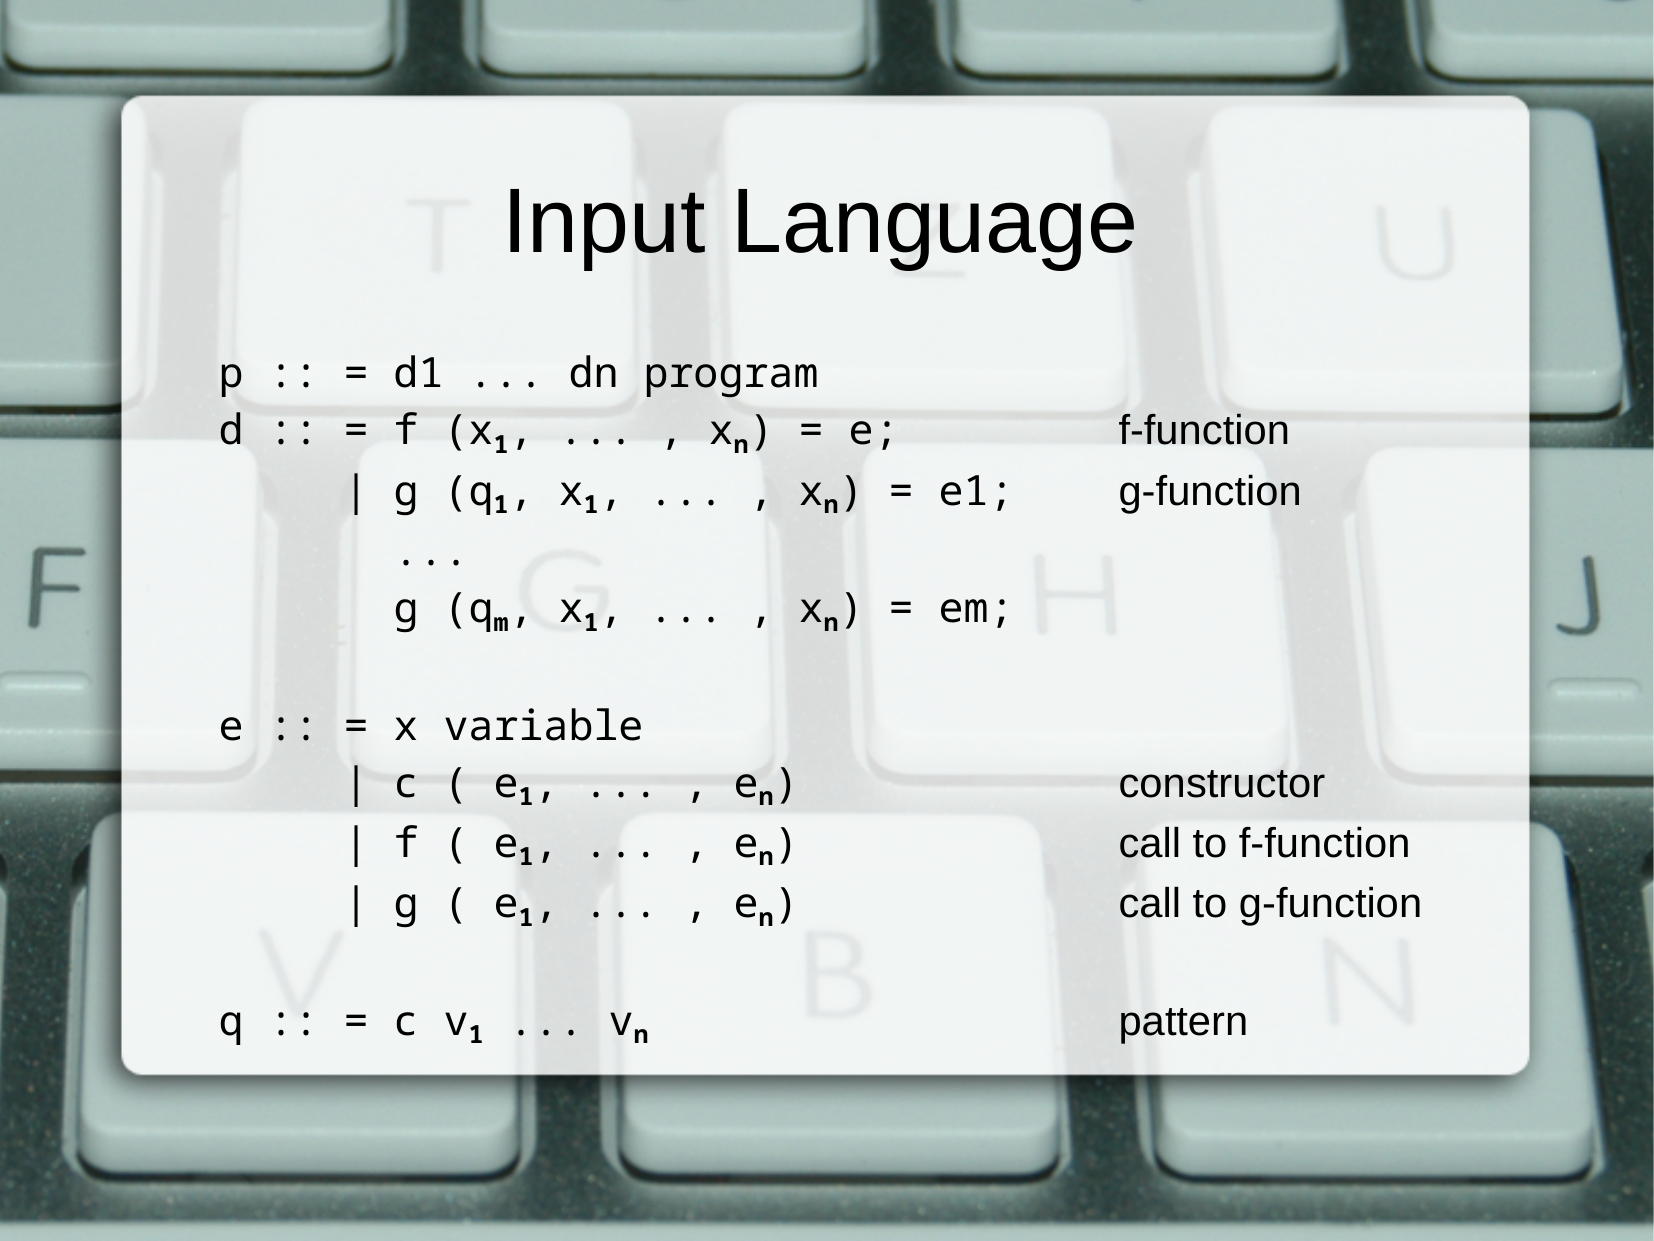

# Input Language
p :: = d1 ... dn program
d :: = f (x1, ... , xn) = e; 	f-function
 | g (q1, x1, ... , xn) = e1; 	g-function
 ...
 g (qm, x1, ... , xn) = em;
e :: = x variable
 | c ( e1, ... , en) 				constructor
 | f ( e1, ... , en) 				call to f-function
 | g ( e1, ... , en) 				call to g-function
q :: = c v1 ... vn 						pattern